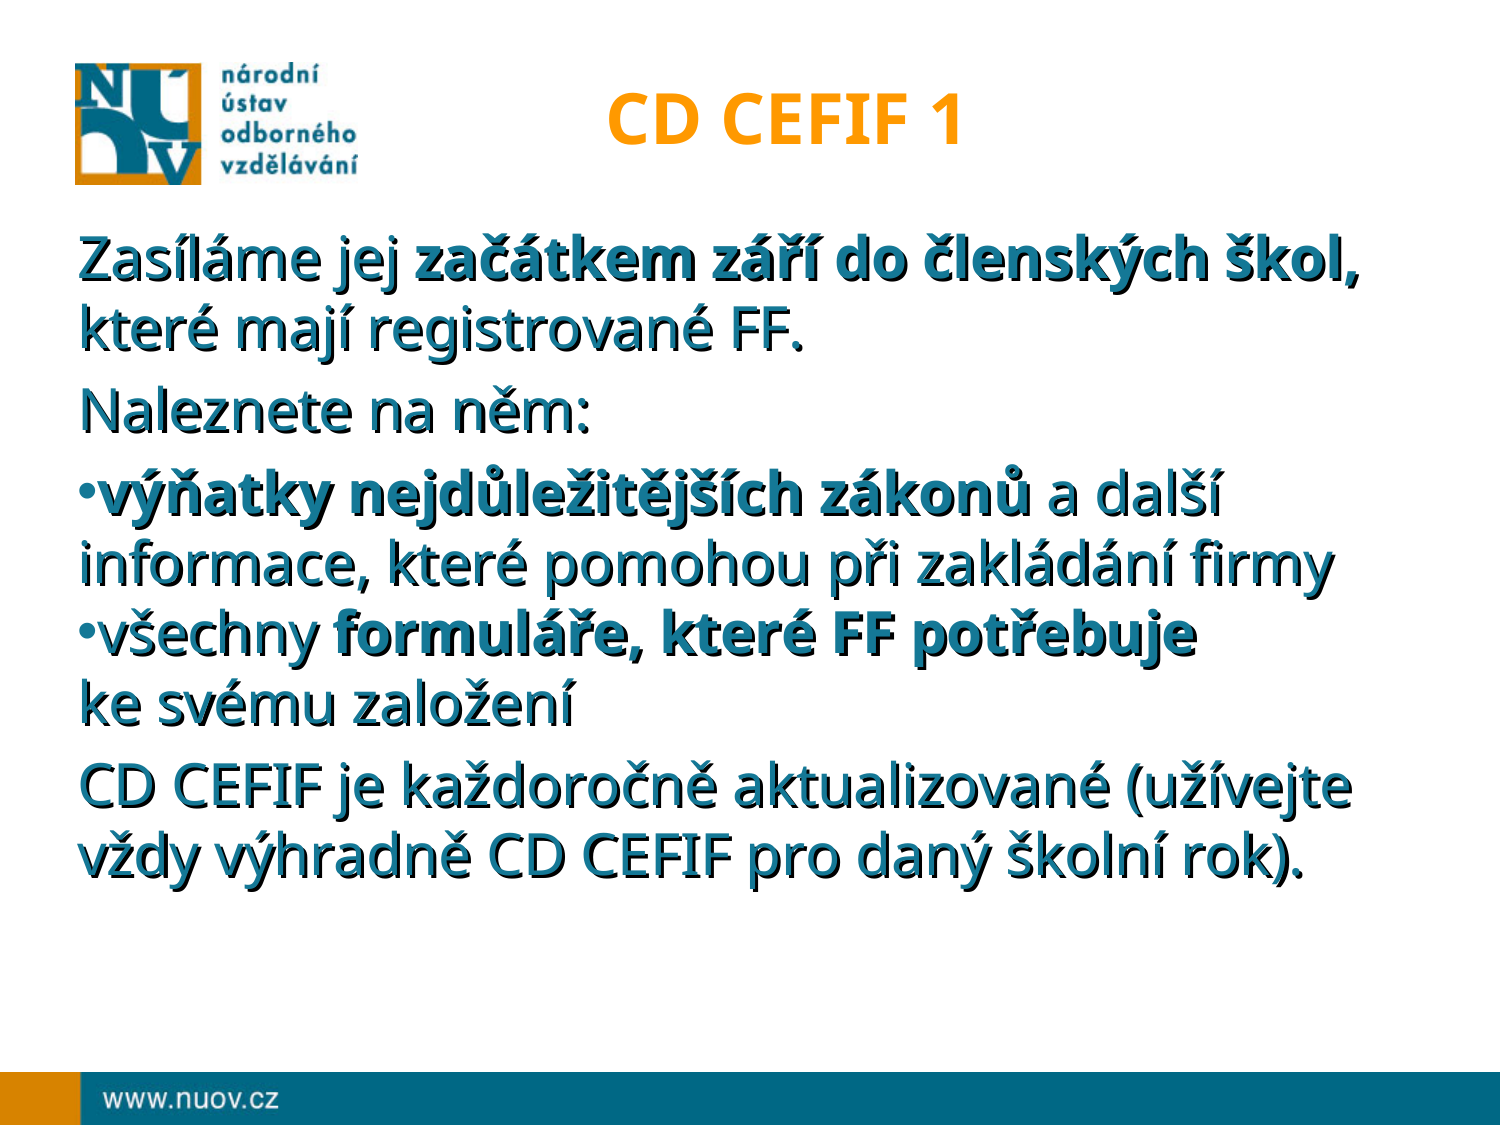

# CD CEFIF 1
Zasíláme jej začátkem září do členských škol, které mají registrované FF.
Naleznete na něm:
výňatky nejdůležitějších zákonů a další informace, které pomohou při zakládání firmy
všechny formuláře, které FF potřebuje
ke svému založení
CD CEFIF je každoročně aktualizované (užívejte vždy výhradně CD CEFIF pro daný školní rok).